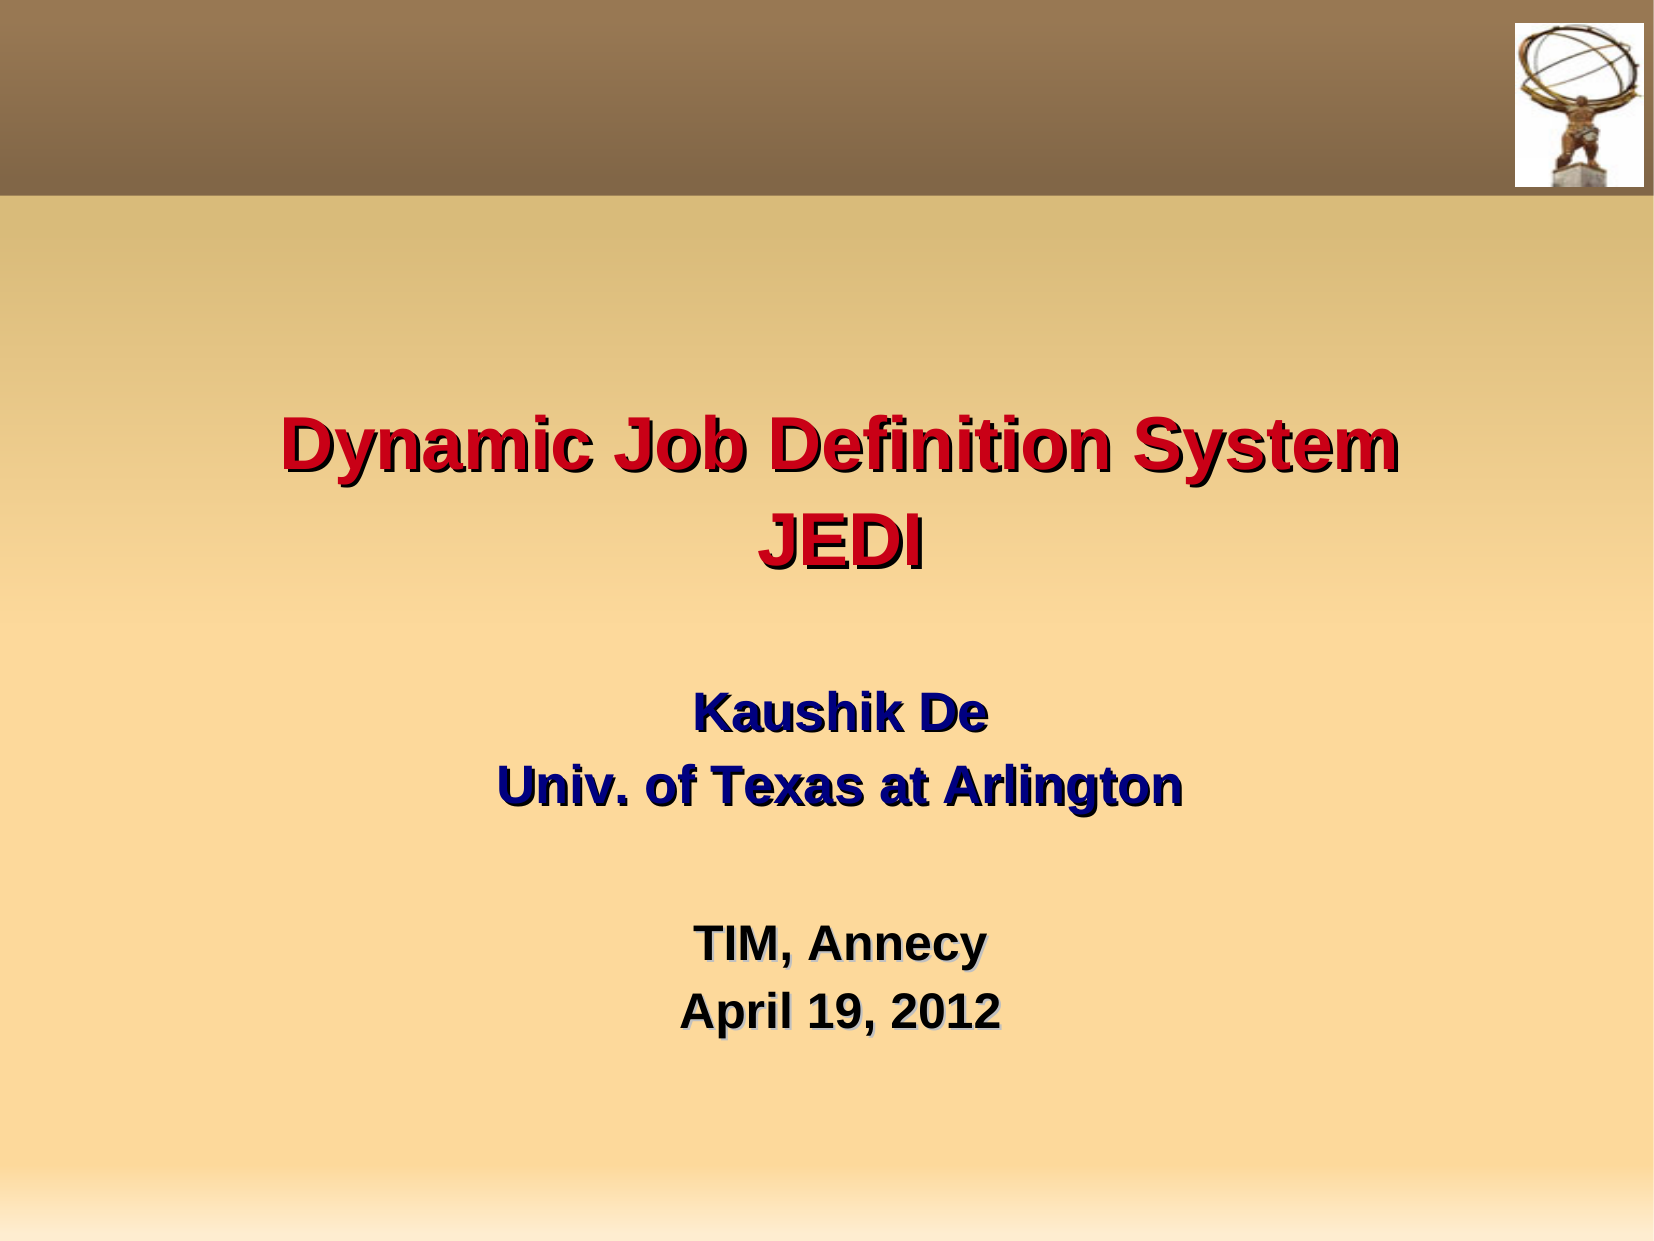

# Dynamic Job Definition System
JEDI
Kaushik De
Univ. of Texas at Arlington
TIM, Annecy
April 19, 2012